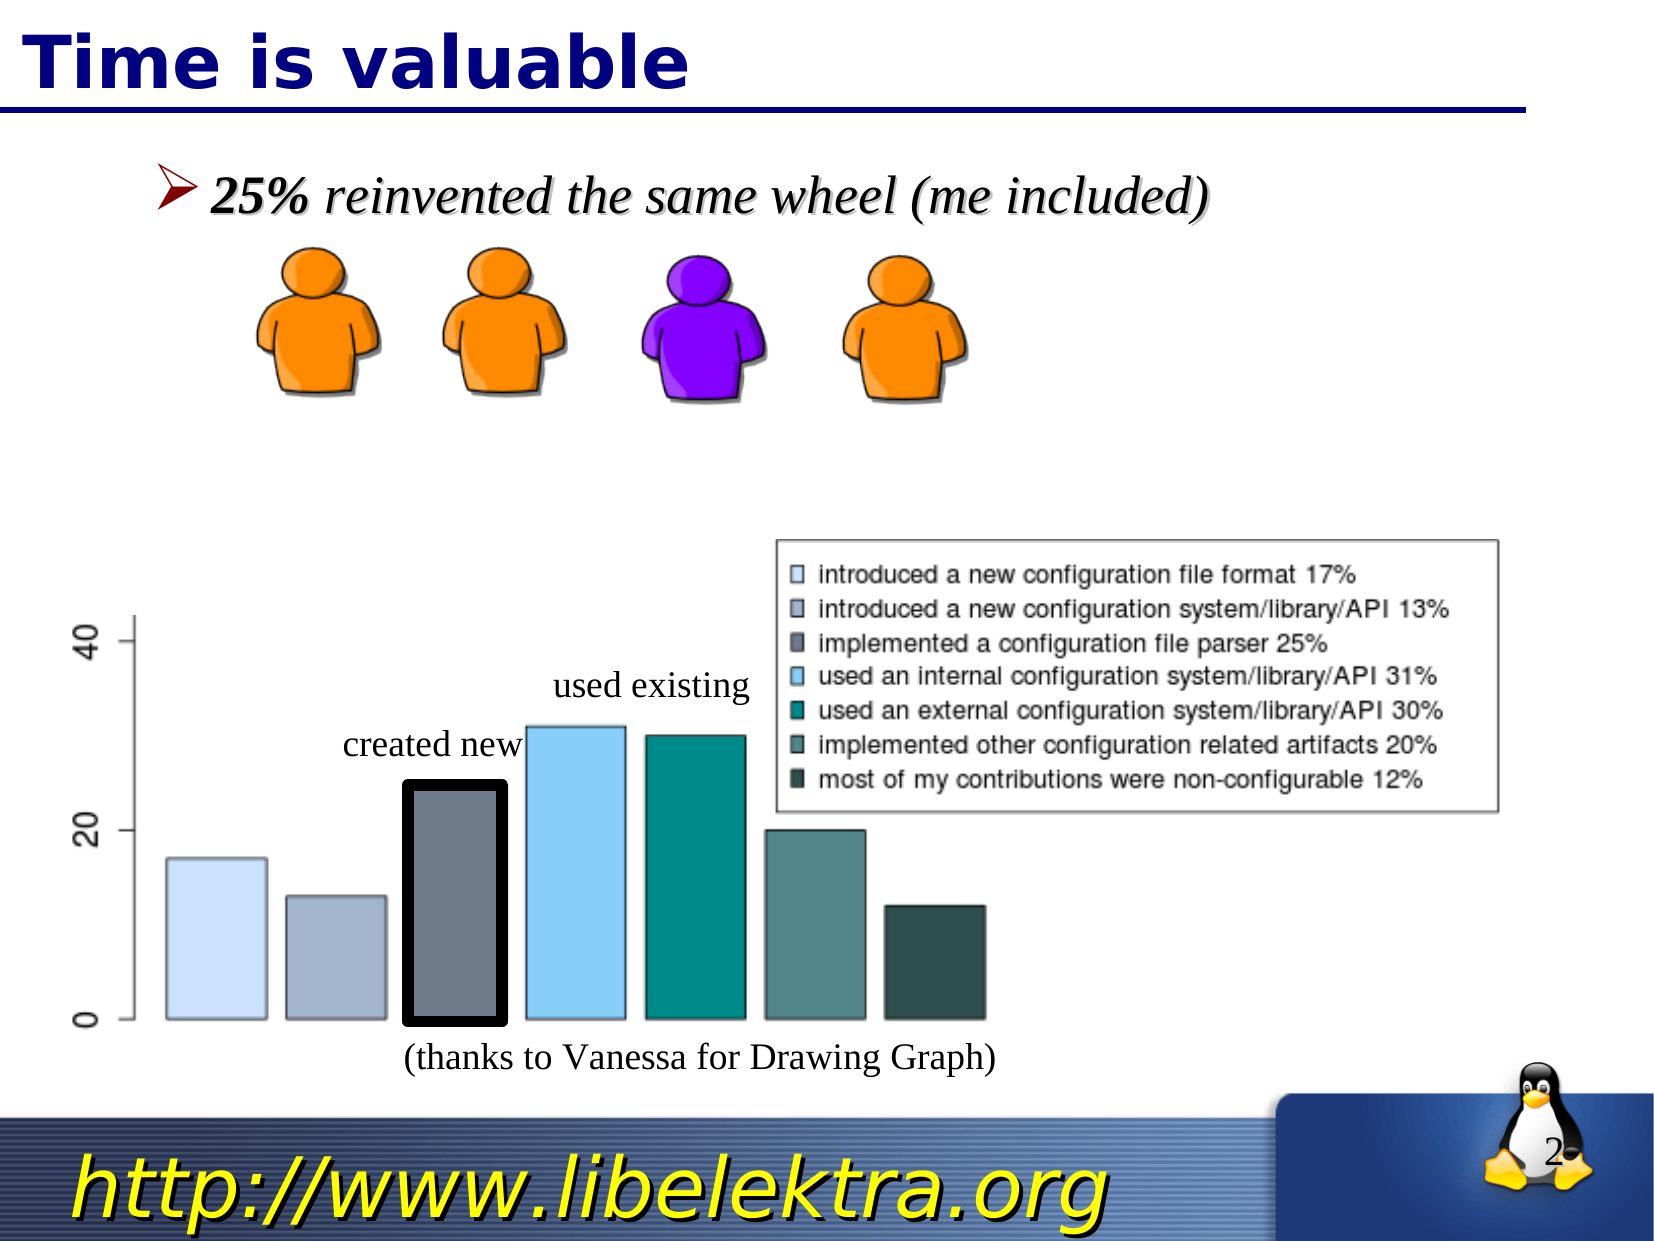

Time is valuable
# 25% reinvented the same wheel (me included)
used existing
created new
(thanks to Vanessa for Drawing Graph)